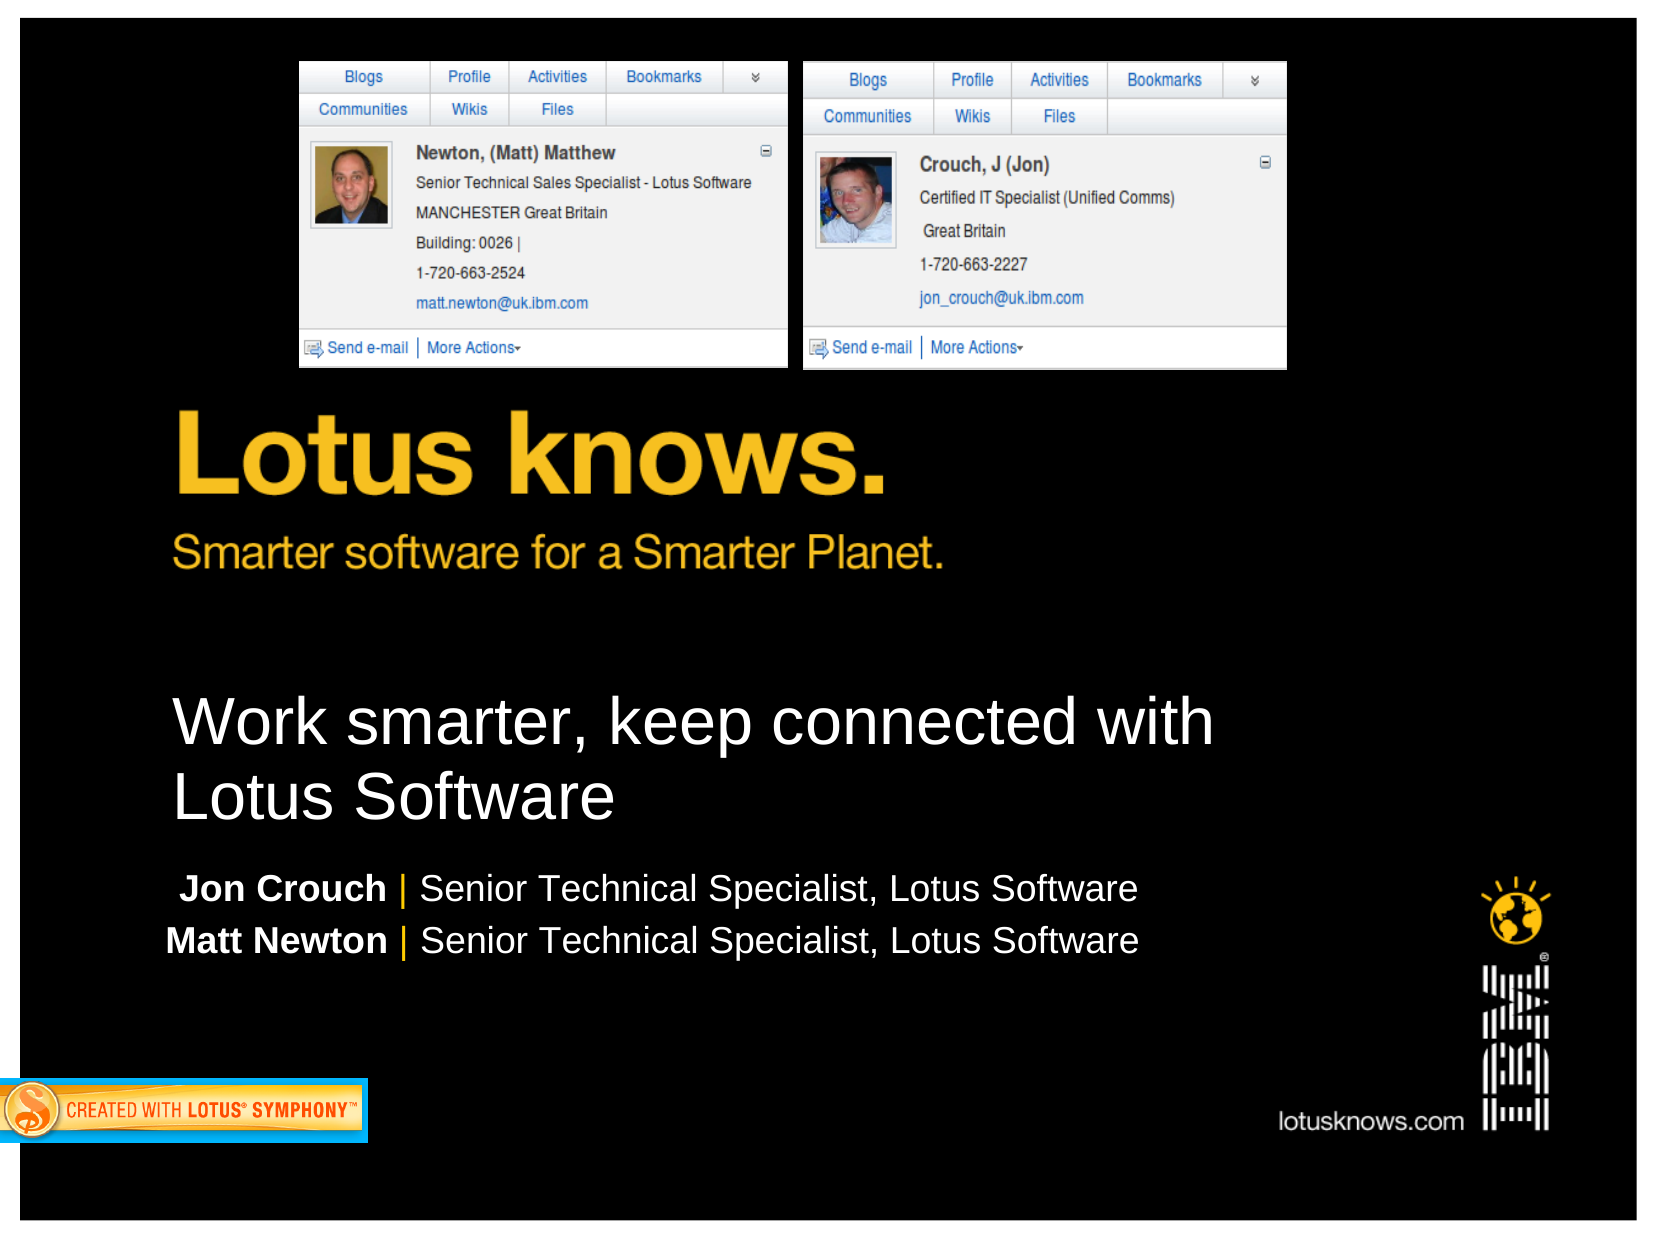

# Work smarter, keep connected with Lotus Software
Jon Crouch | Senior Technical Specialist, Lotus Software
Matt Newton | Senior Technical Specialist, Lotus Software